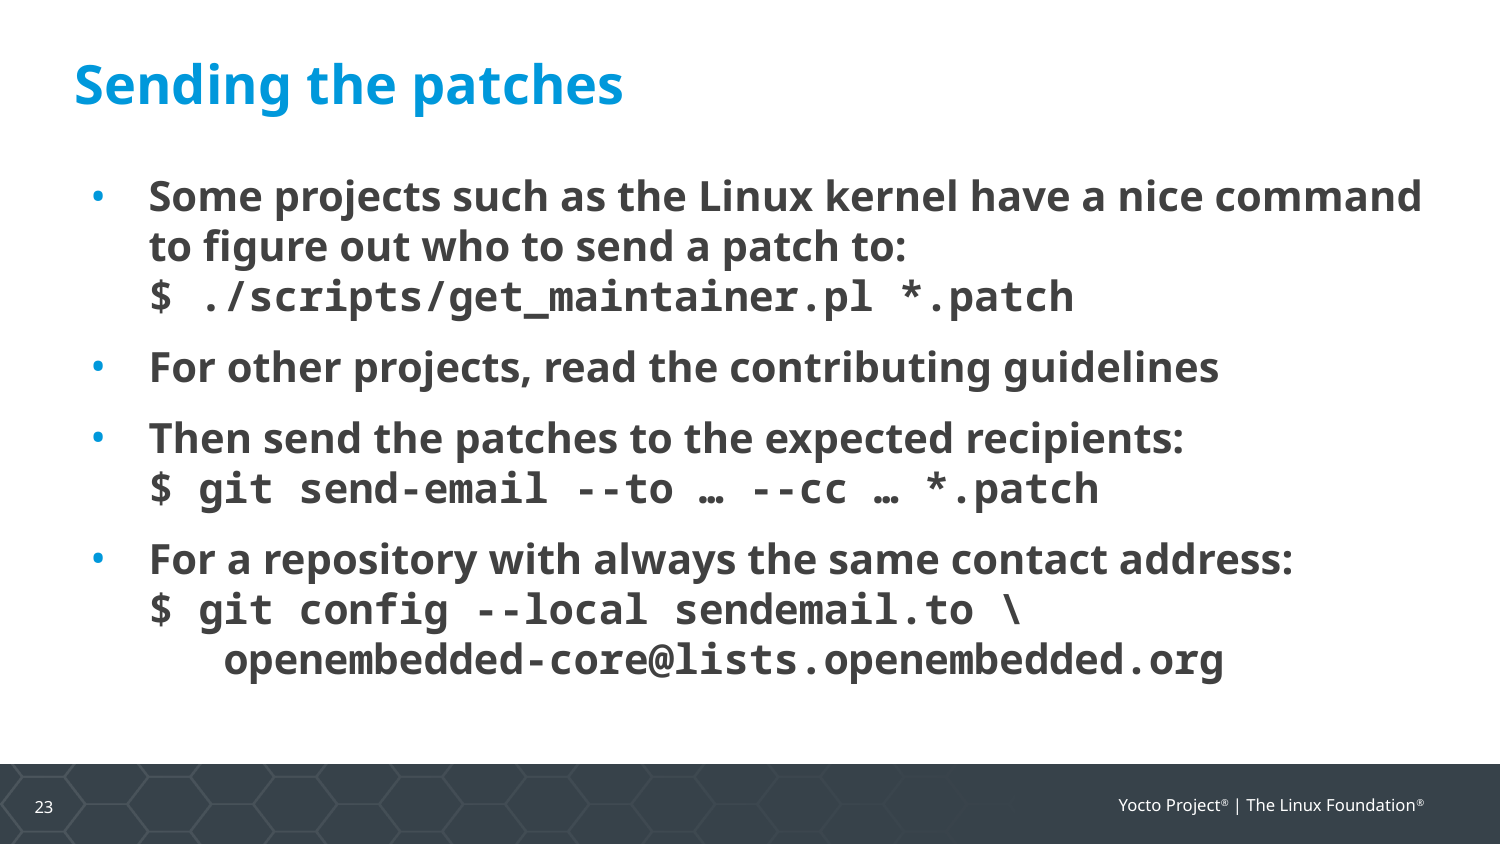

# Sending the patches
Some projects such as the Linux kernel have a nice command to figure out who to send a patch to:
$ ./scripts/get_maintainer.pl *.patch
For other projects, read the contributing guidelines
Then send the patches to the expected recipients:
$ git send-email --to … --cc … *.patch
For a repository with always the same contact address:
$ git config --local sendemail.to \
 openembedded-core@lists.openembedded.org